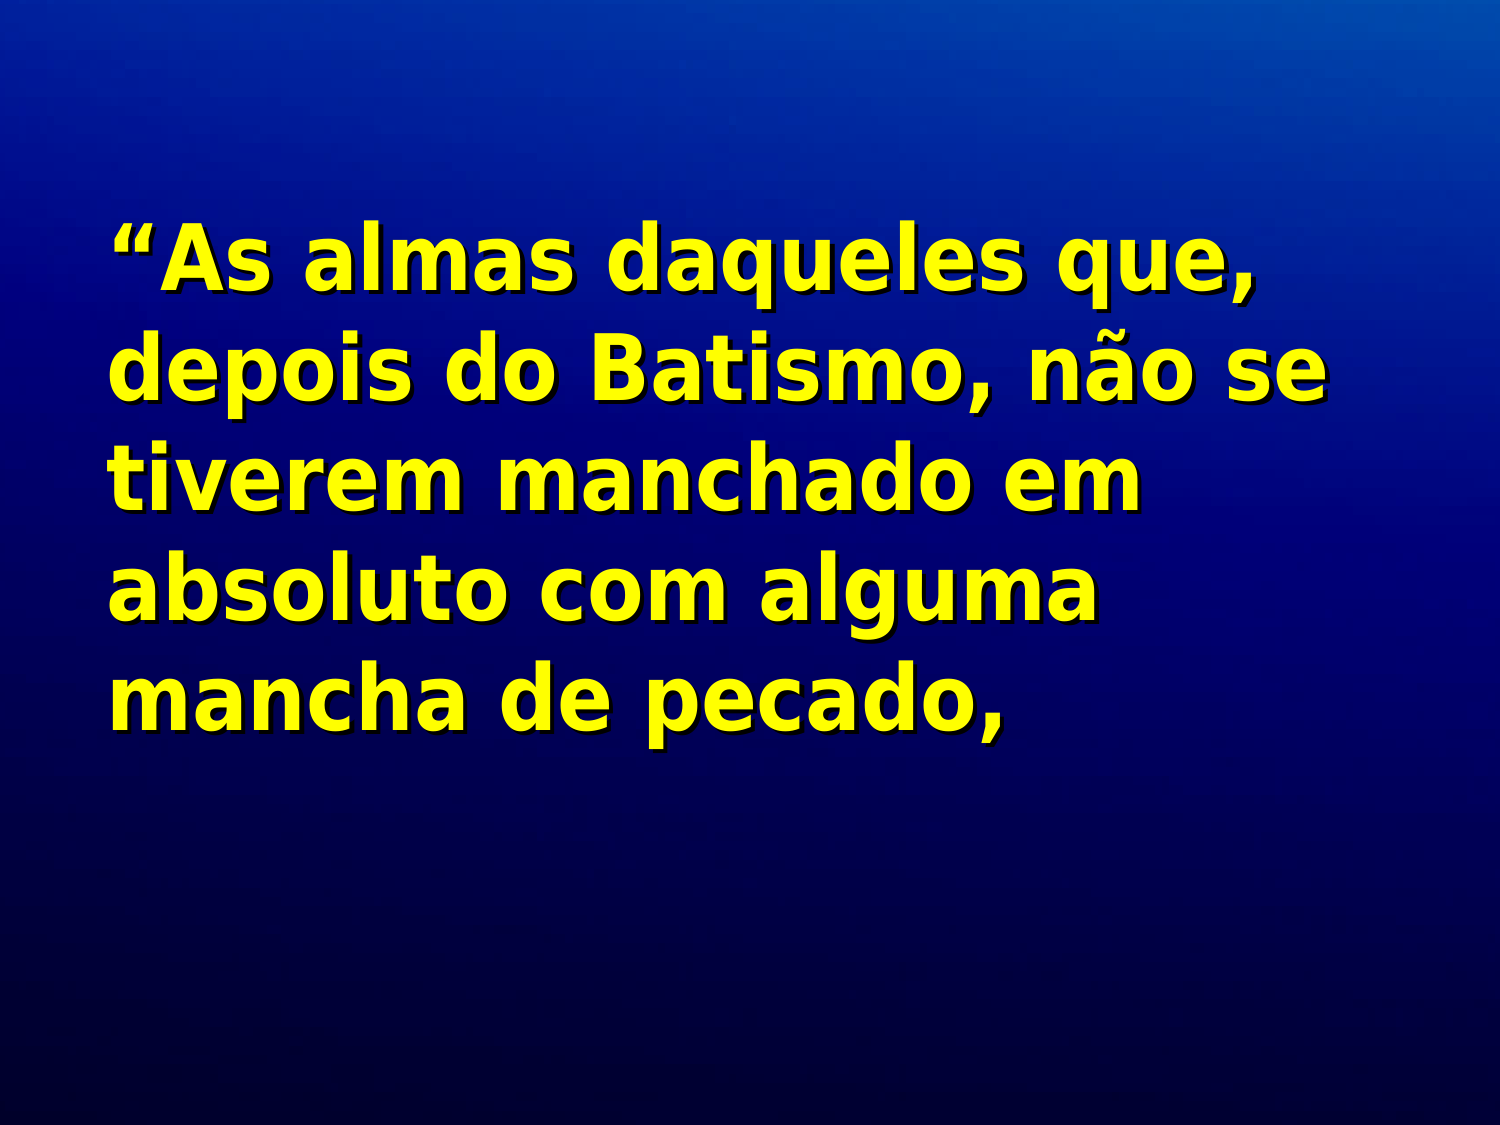

“As almas daqueles que, depois do Batismo, não se tiverem manchado em absoluto com alguma mancha de pecado,